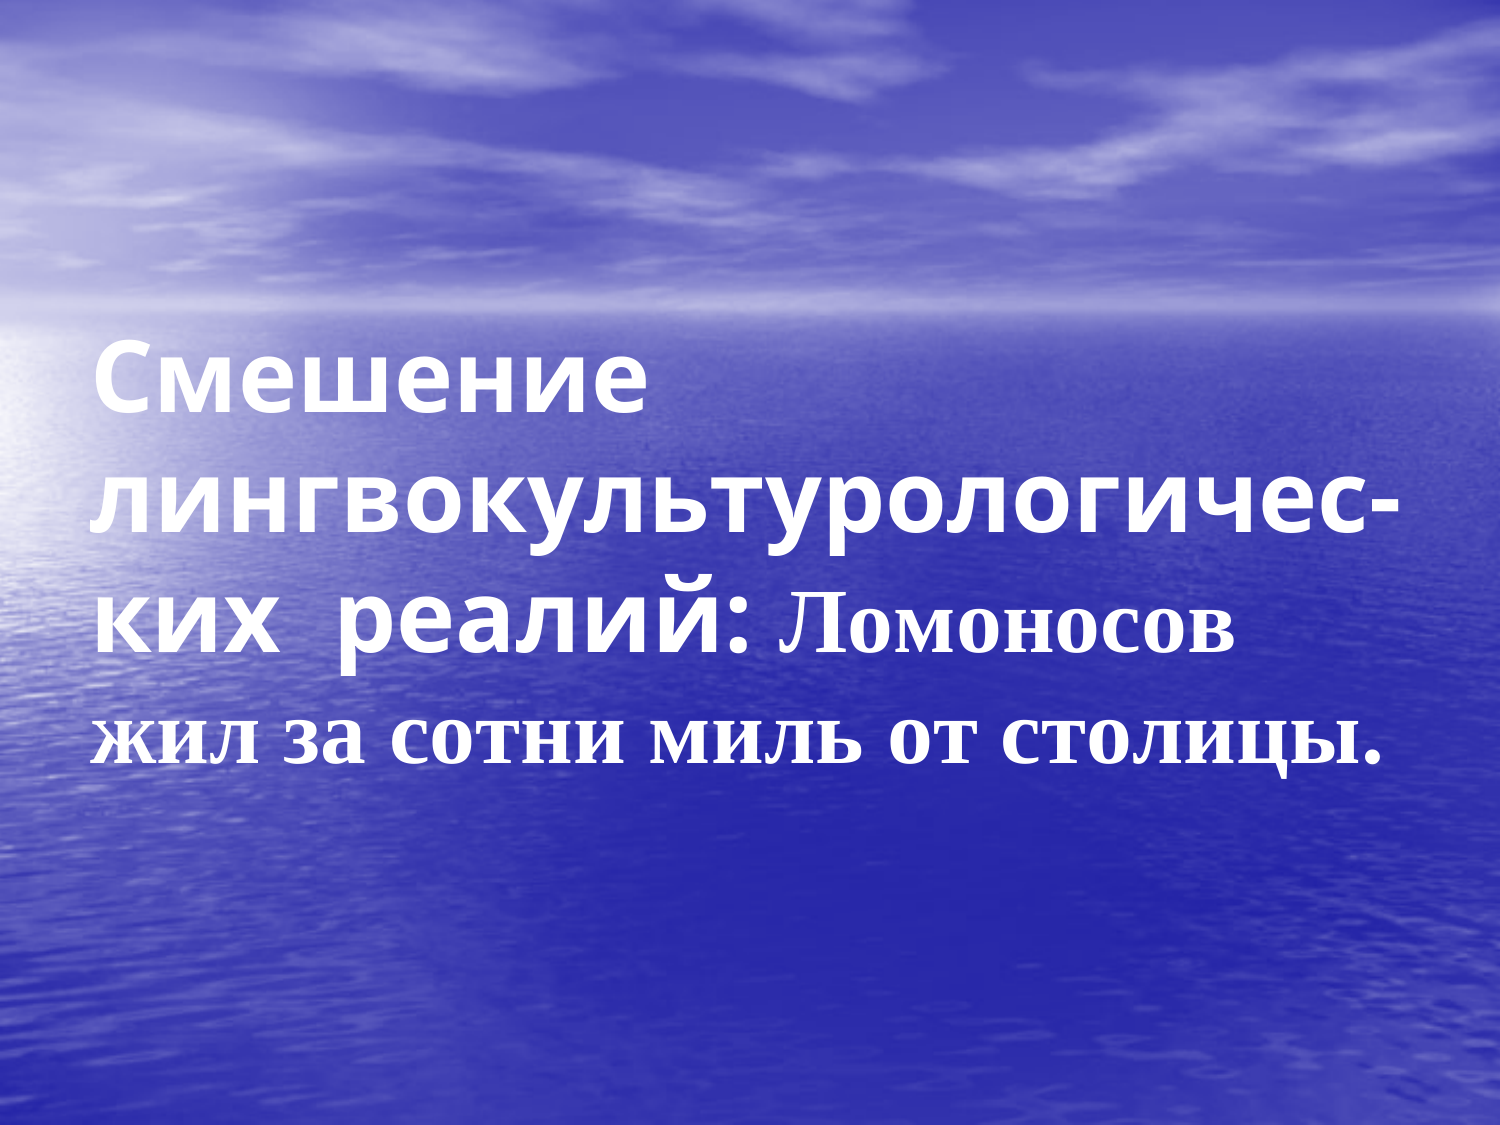

# Смешение лингвокультурологичес-ких реалий: Ломоносов жил за сотни миль от столицы.